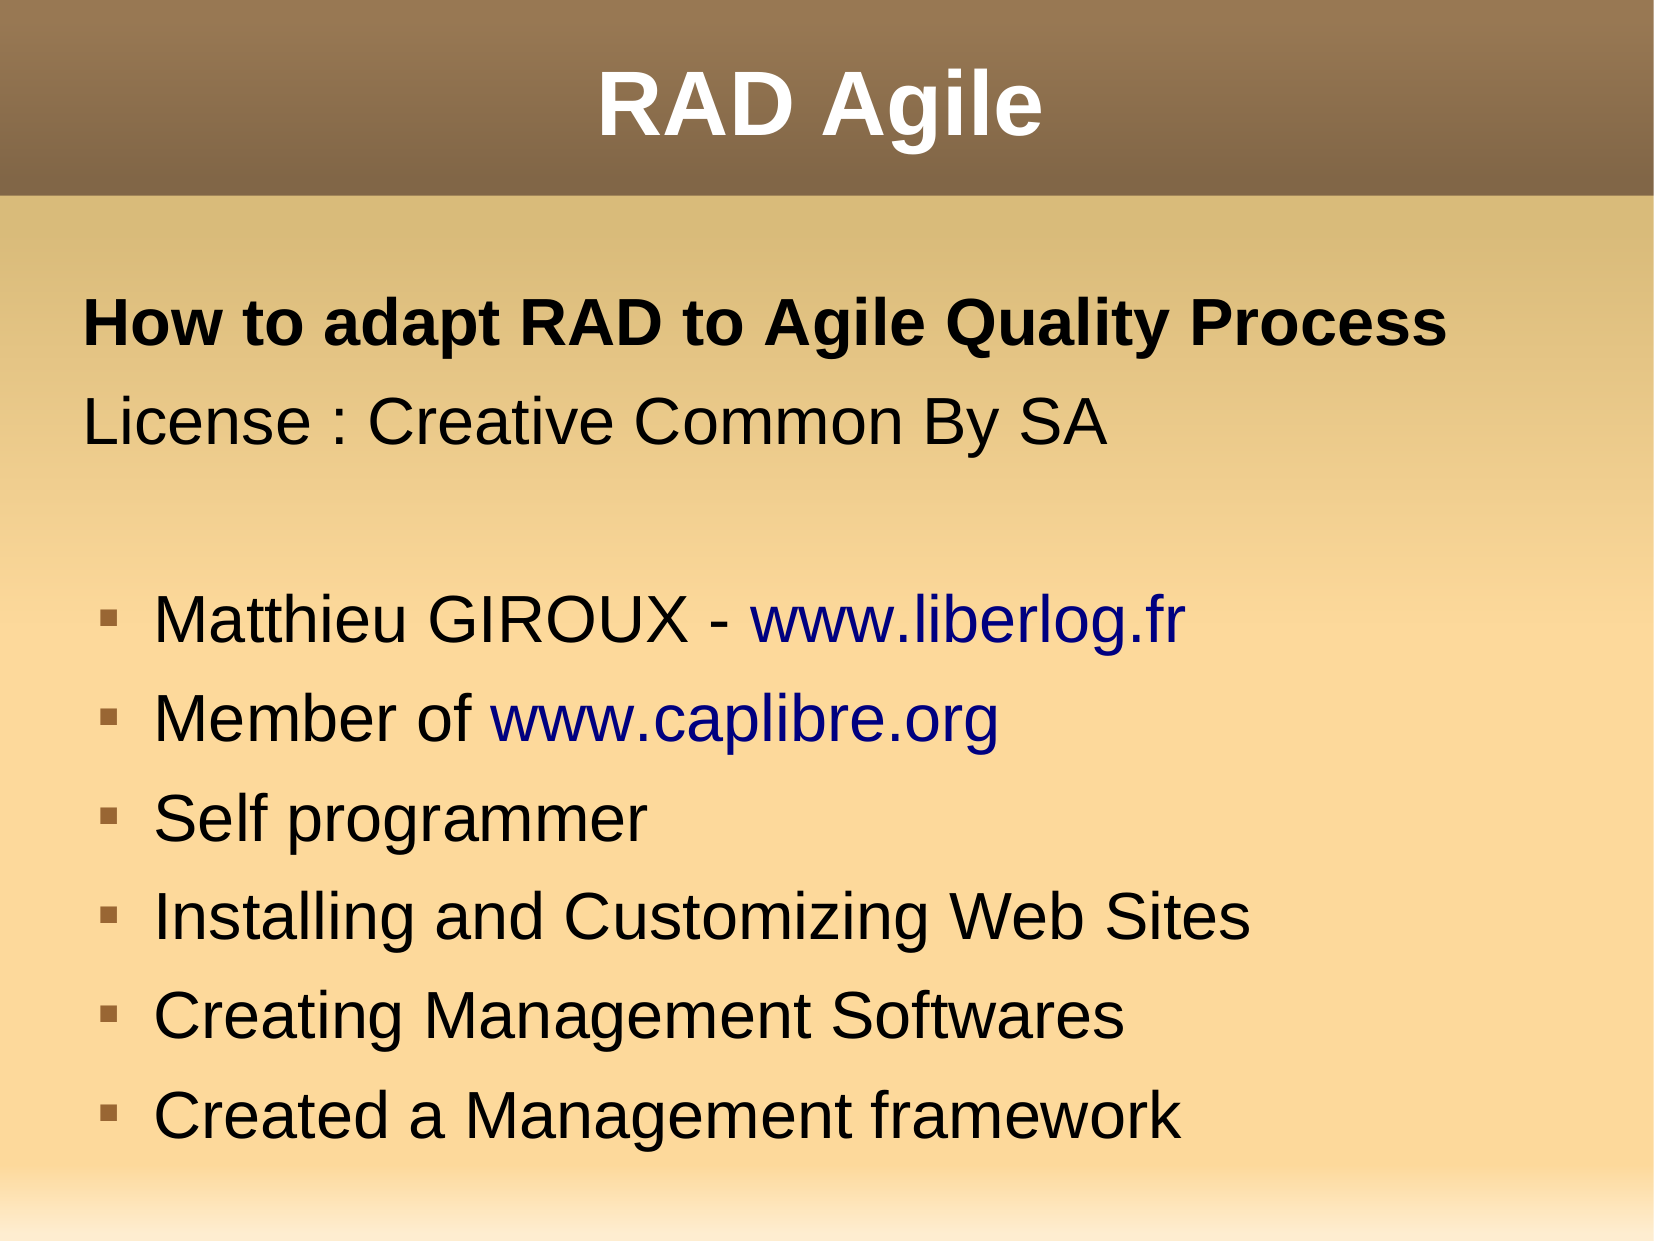

# RAD Agile
How to adapt RAD to Agile Quality Process
License : Creative Common By SA
Matthieu GIROUX - www.liberlog.fr
Member of www.caplibre.org
Self programmer
Installing and Customizing Web Sites
Creating Management Softwares
Created a Management framework